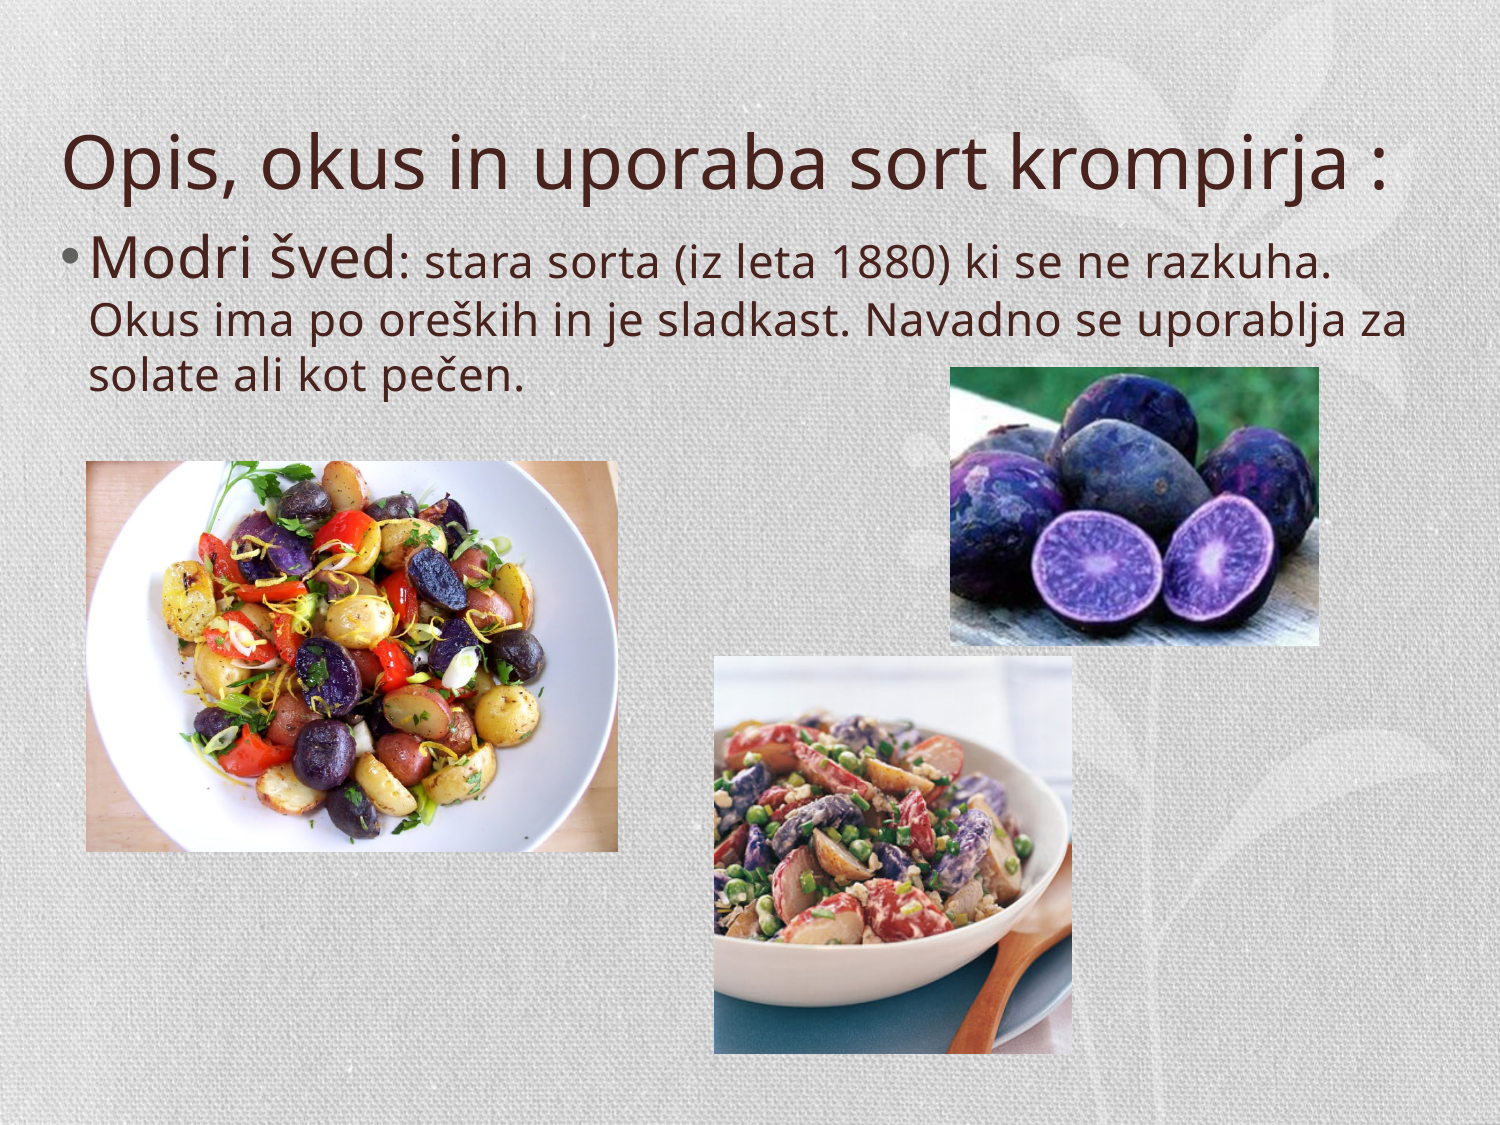

# Opis, okus in uporaba sort krompirja :
Modri šved: stara sorta (iz leta 1880) ki se ne razkuha. Okus ima po oreških in je sladkast. Navadno se uporablja za solate ali kot pečen.